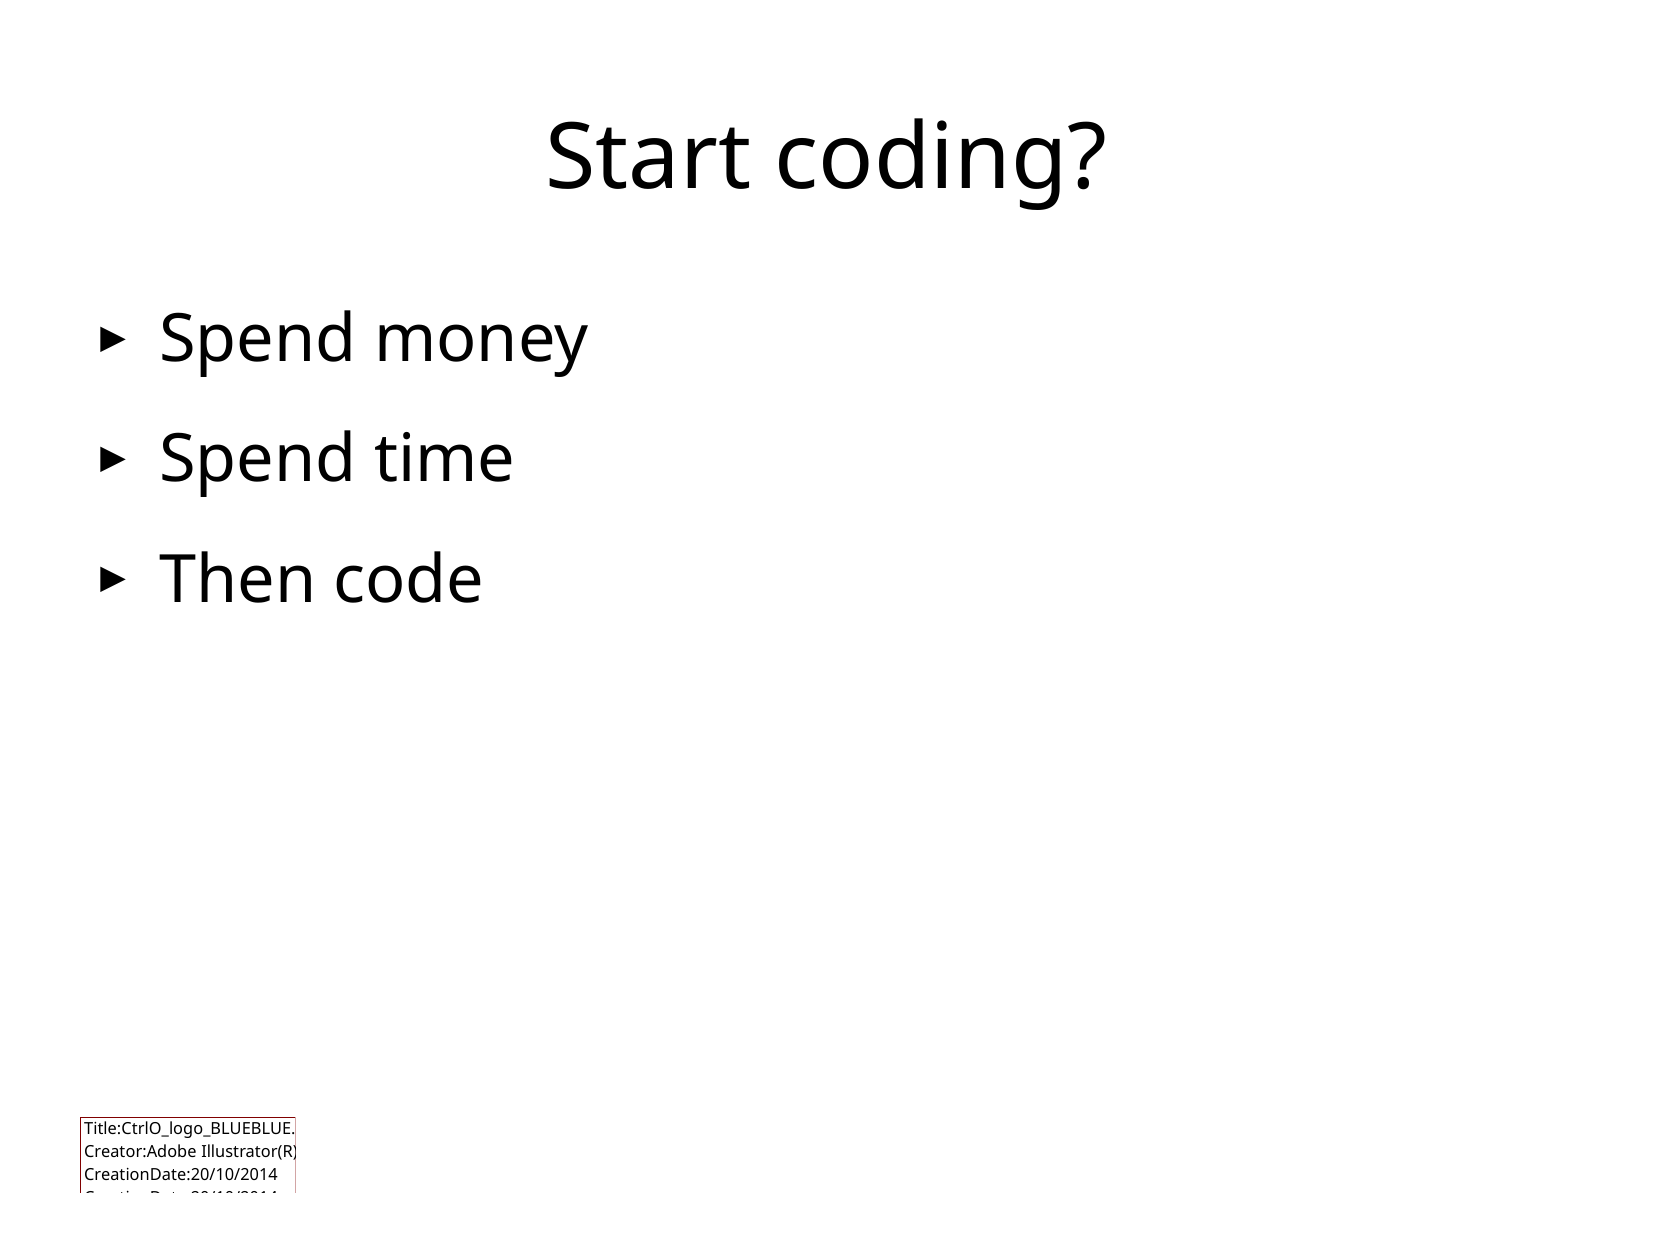

# Start coding?
Spend money
Spend time
Then code